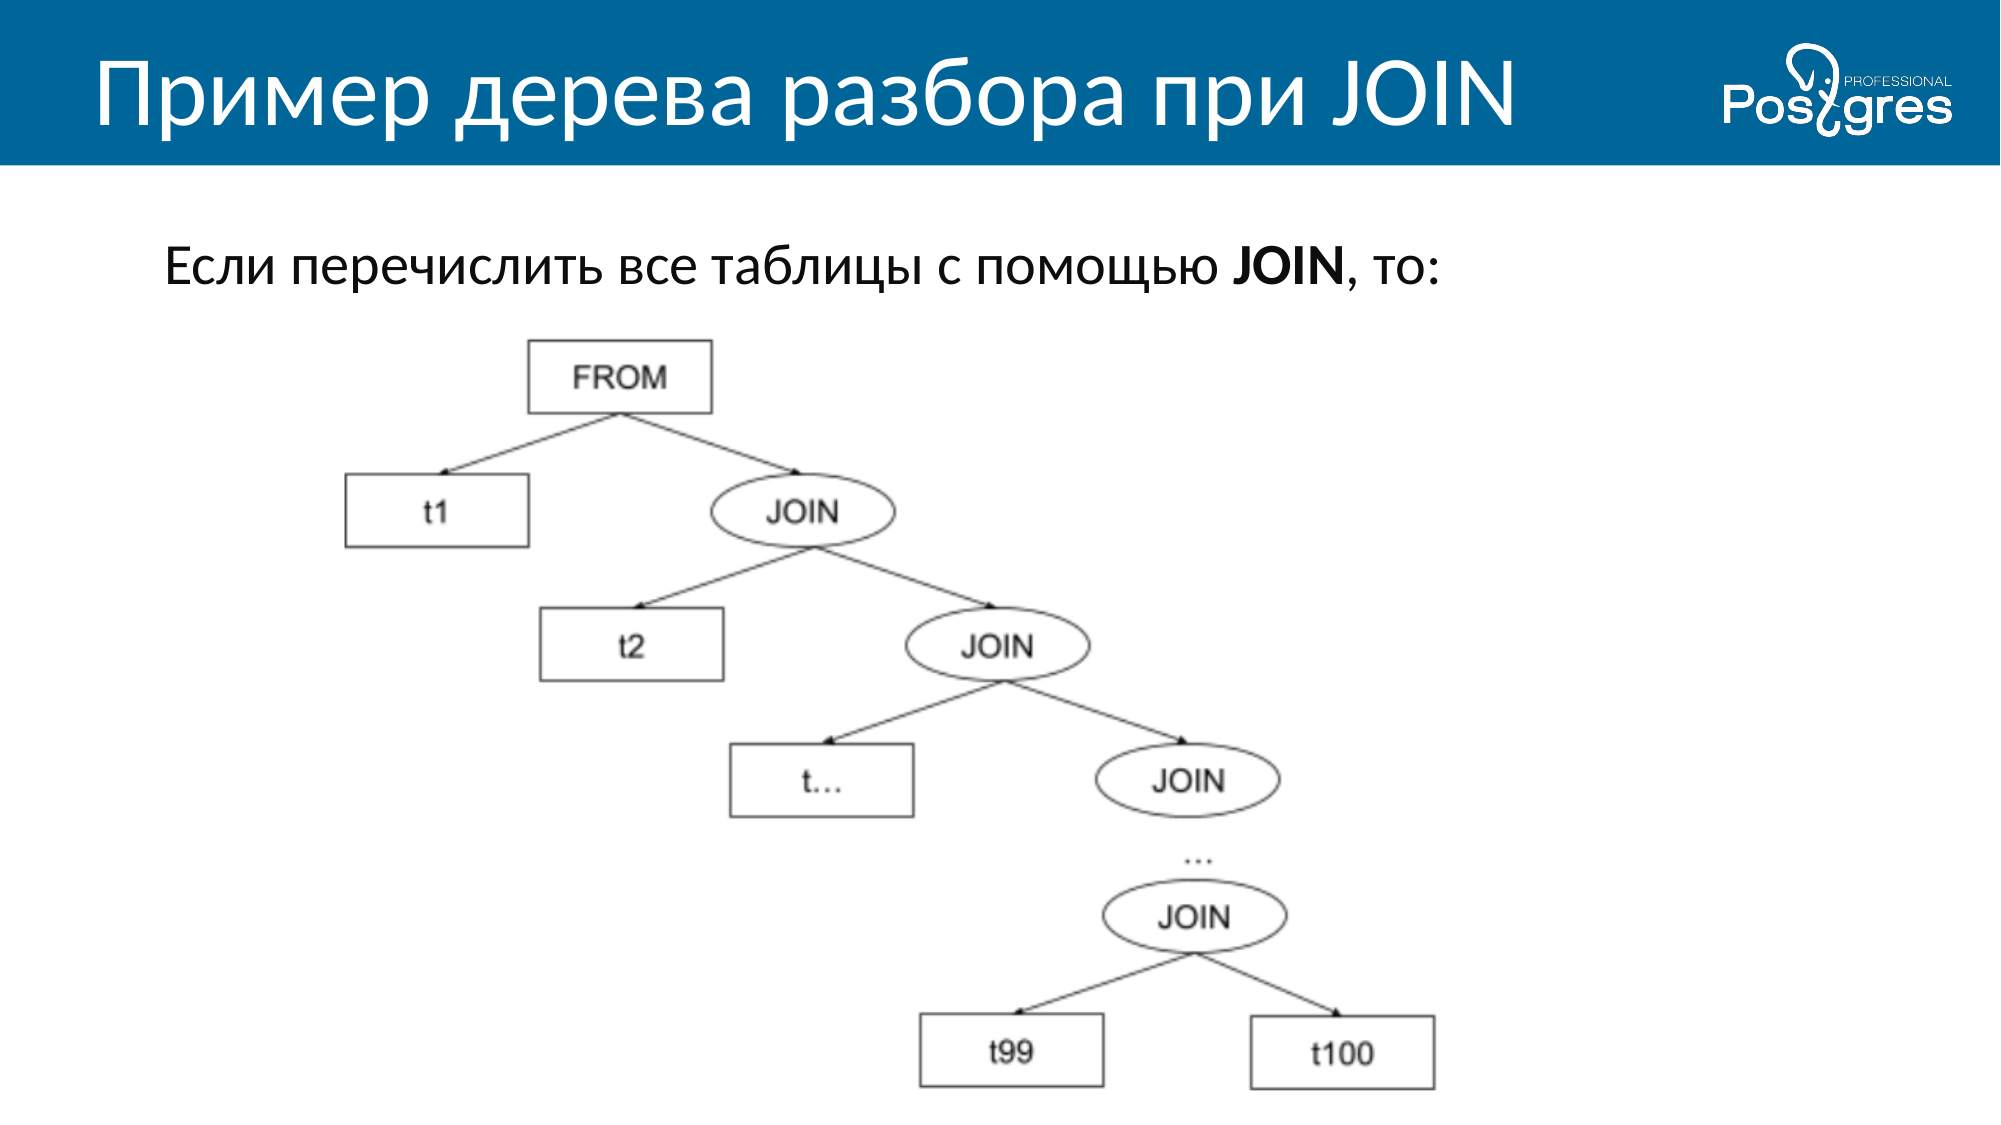

# Пример дерева разбора при JOIN
Если перечислить все таблицы с помощью JOIN, то: